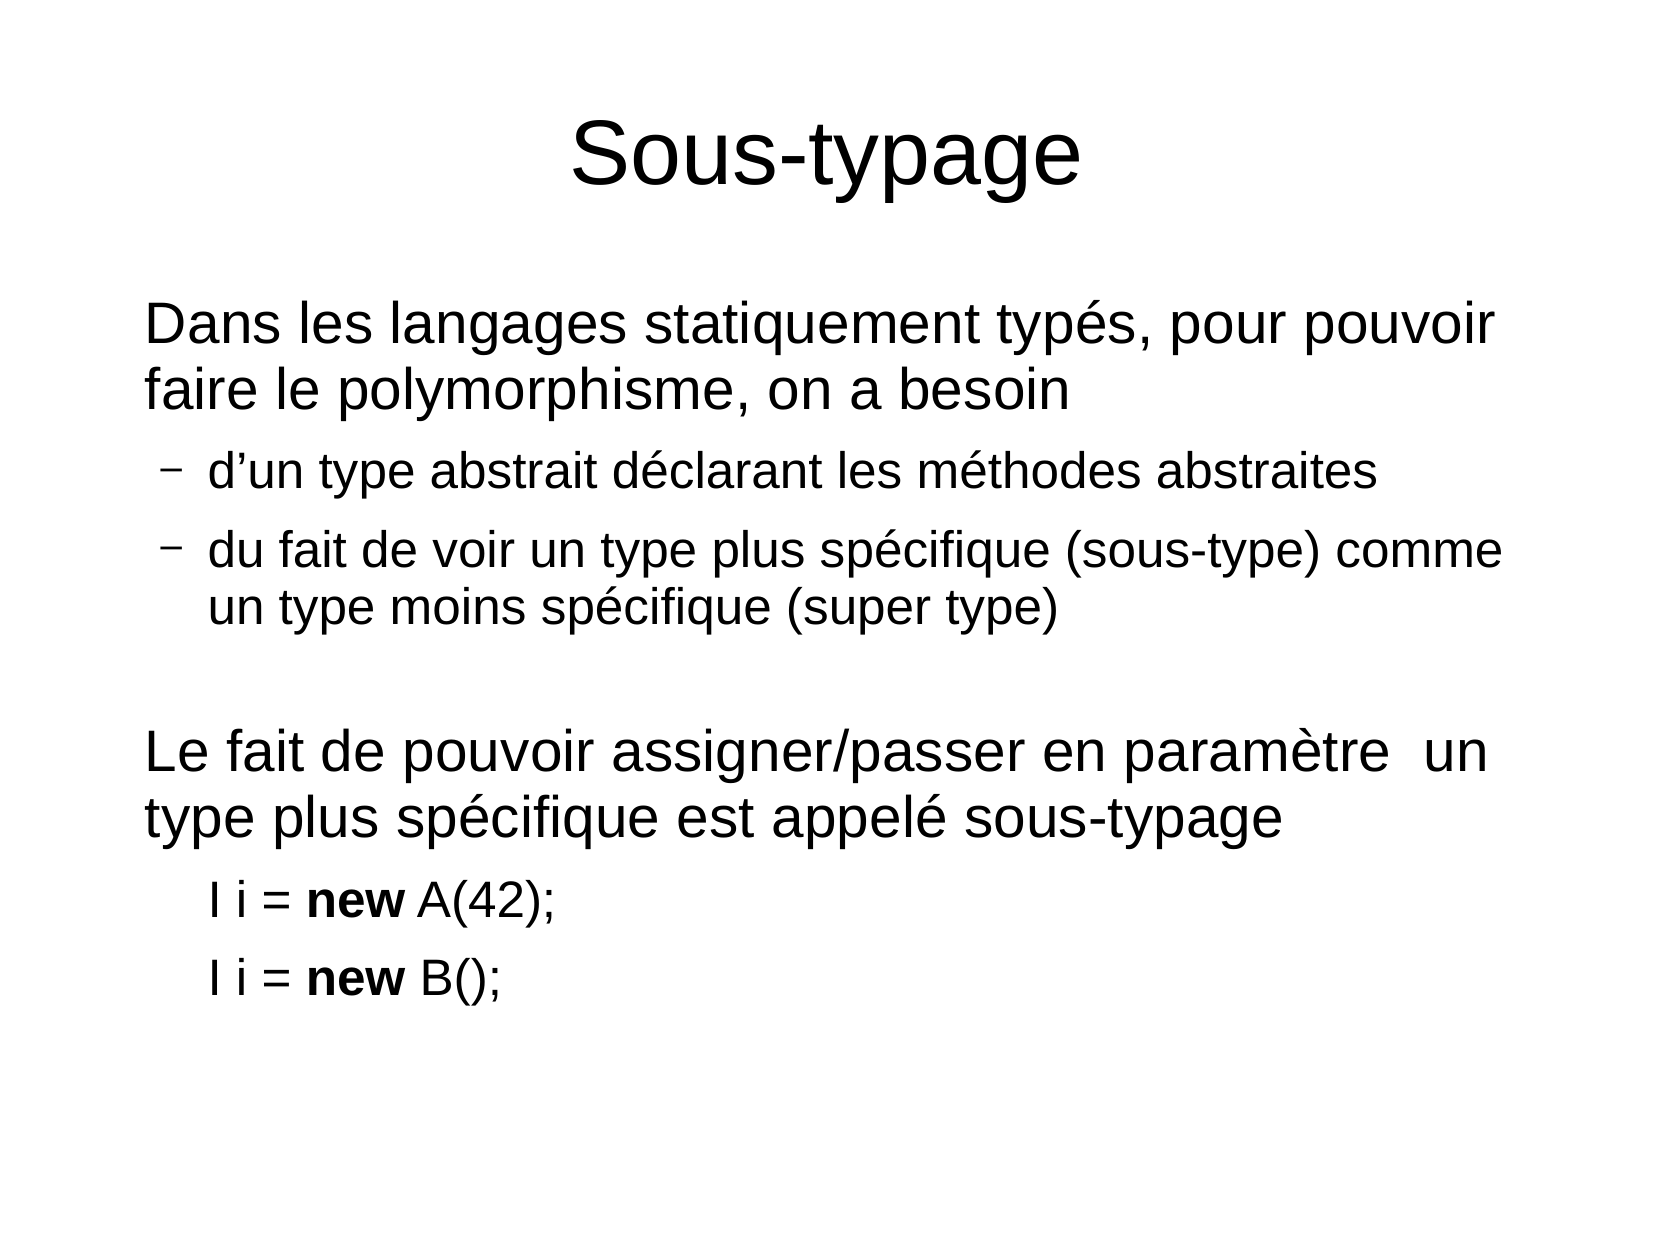

# Sous-typage
Dans les langages statiquement typés, pour pouvoir faire le polymorphisme, on a besoin
d’un type abstrait déclarant les méthodes abstraites
du fait de voir un type plus spécifique (sous-type) comme un type moins spécifique (super type)
Le fait de pouvoir assigner/passer en paramètre un type plus spécifique est appelé sous-typage
I i = new A(42);
I i = new B();